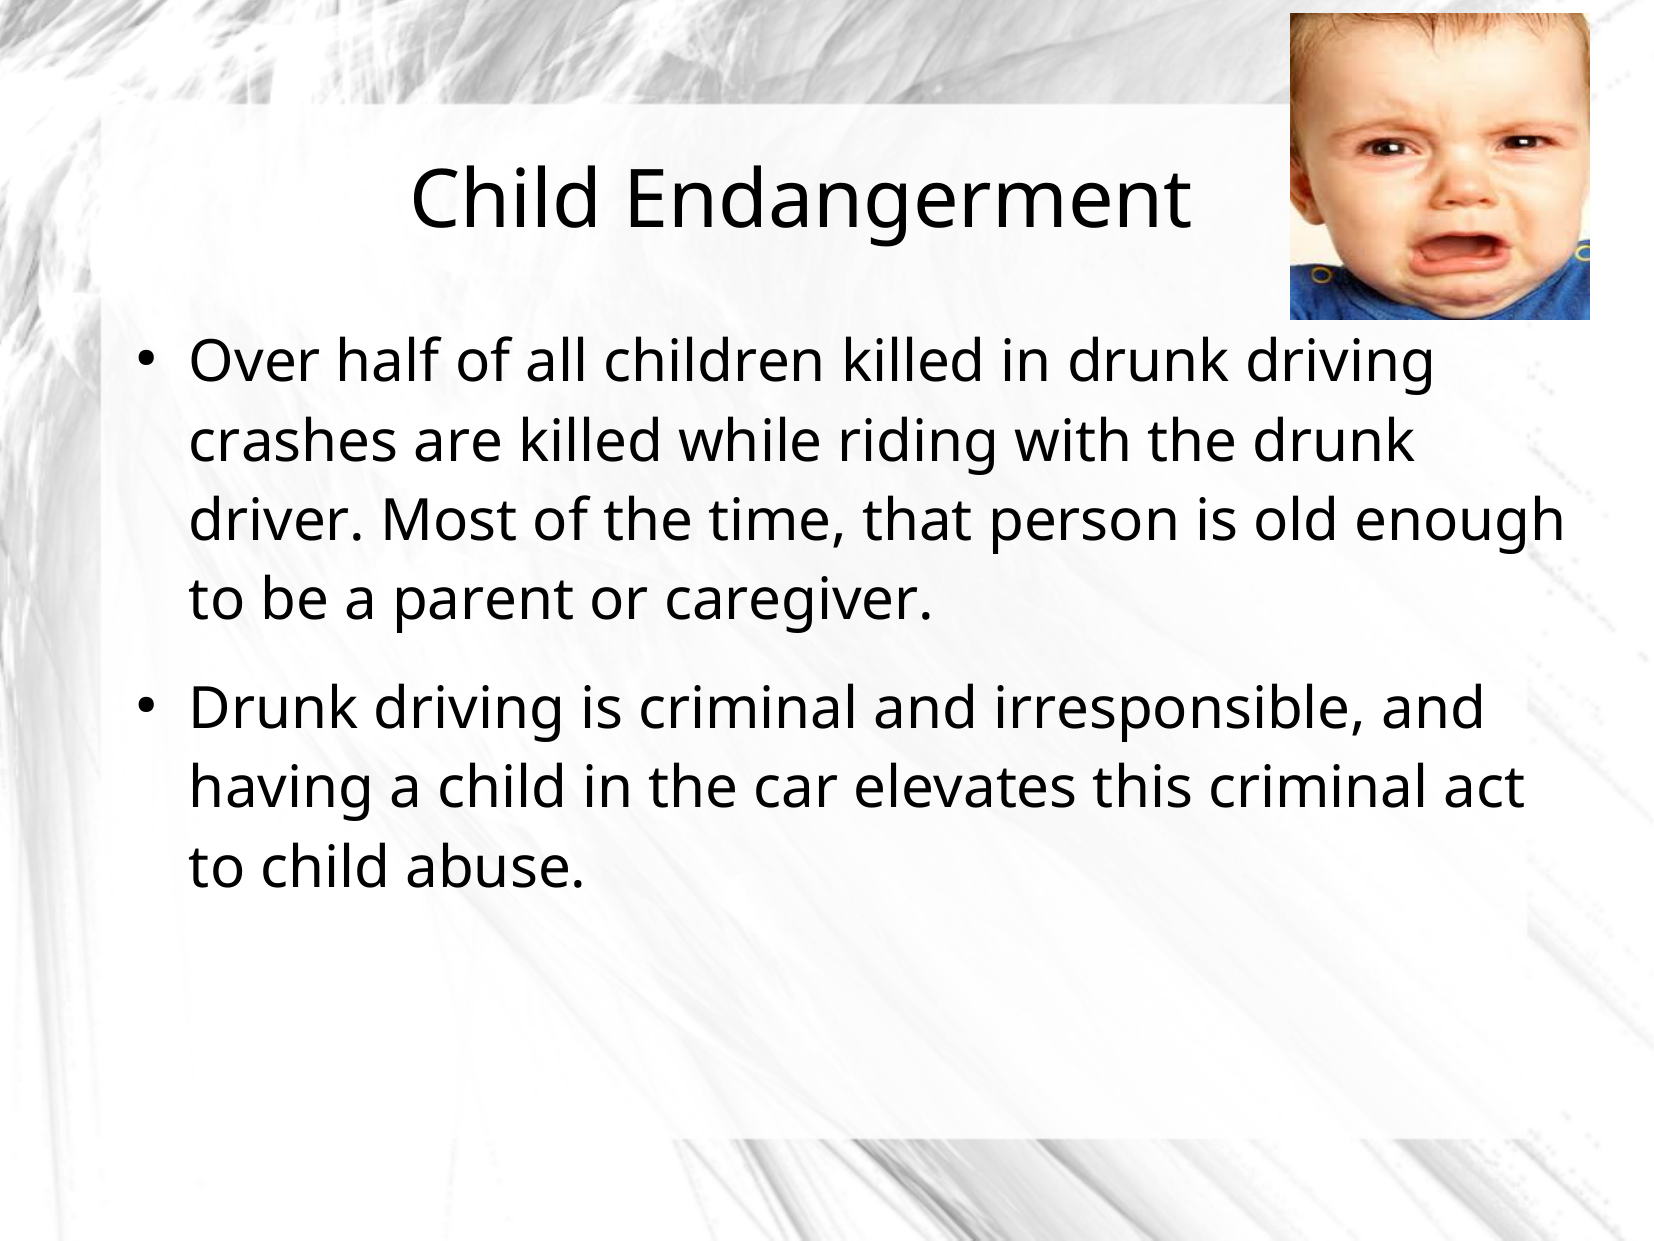

# Child Endangerment
Over half of all children killed in drunk driving crashes are killed while riding with the drunk driver. Most of the time, that person is old enough to be a parent or caregiver.
Drunk driving is criminal and irresponsible, and having a child in the car elevates this criminal act to child abuse.